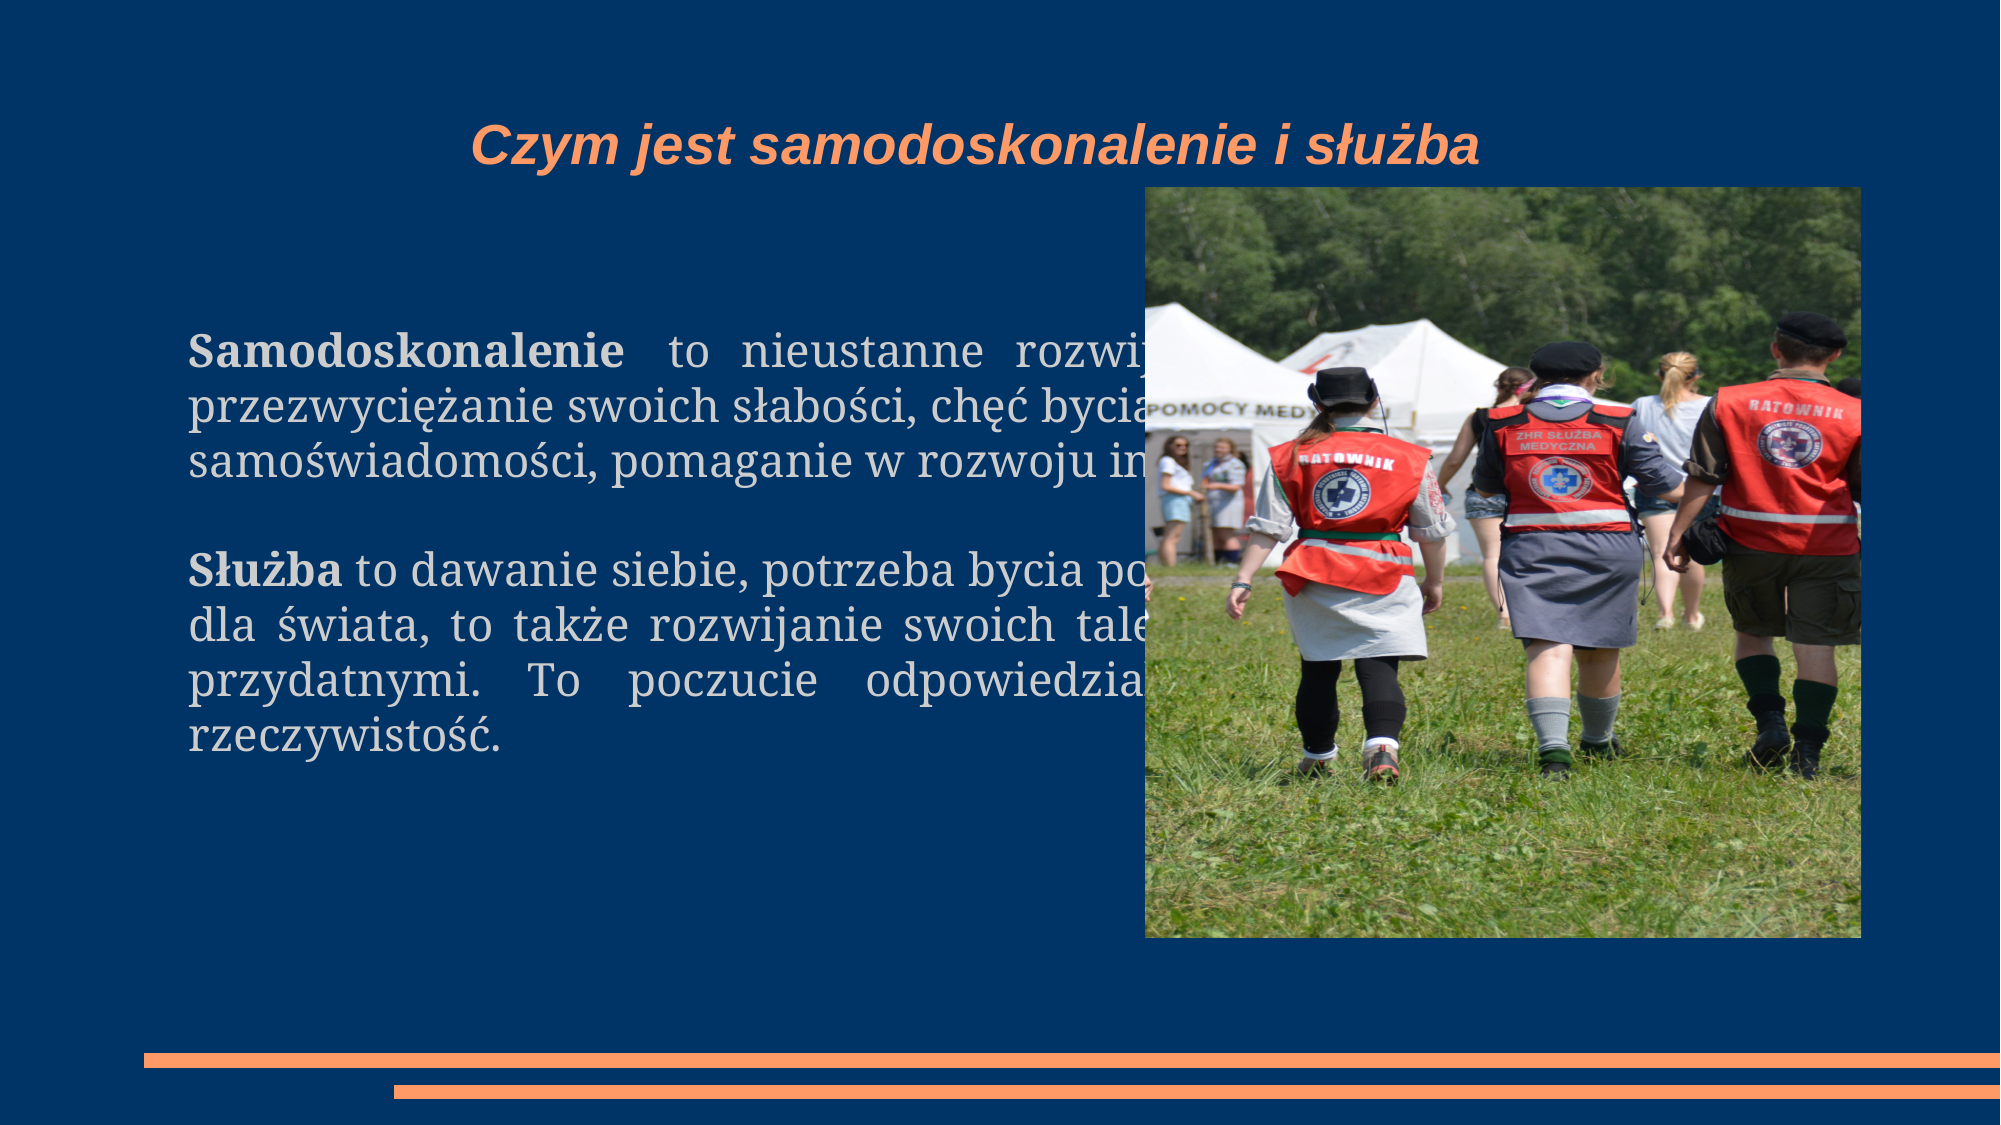

Czym jest samodoskonalenie i służba
# Samodoskonalenie  to nieustanne rozwijanie się przez całe życie, przezwyciężanie swoich słabości, chęć bycia coraz lepszym, pogłębianie samoświadomości, pomaganie w rozwoju innym.
Służba to dawanie siebie, potrzeba bycia pożytecznym dla innych ludzi, dla świata, to także rozwijanie swoich talentów po to, aby uczynić je przydatnymi. To poczucie odpowiedzialności za otaczającą nas rzeczywistość.